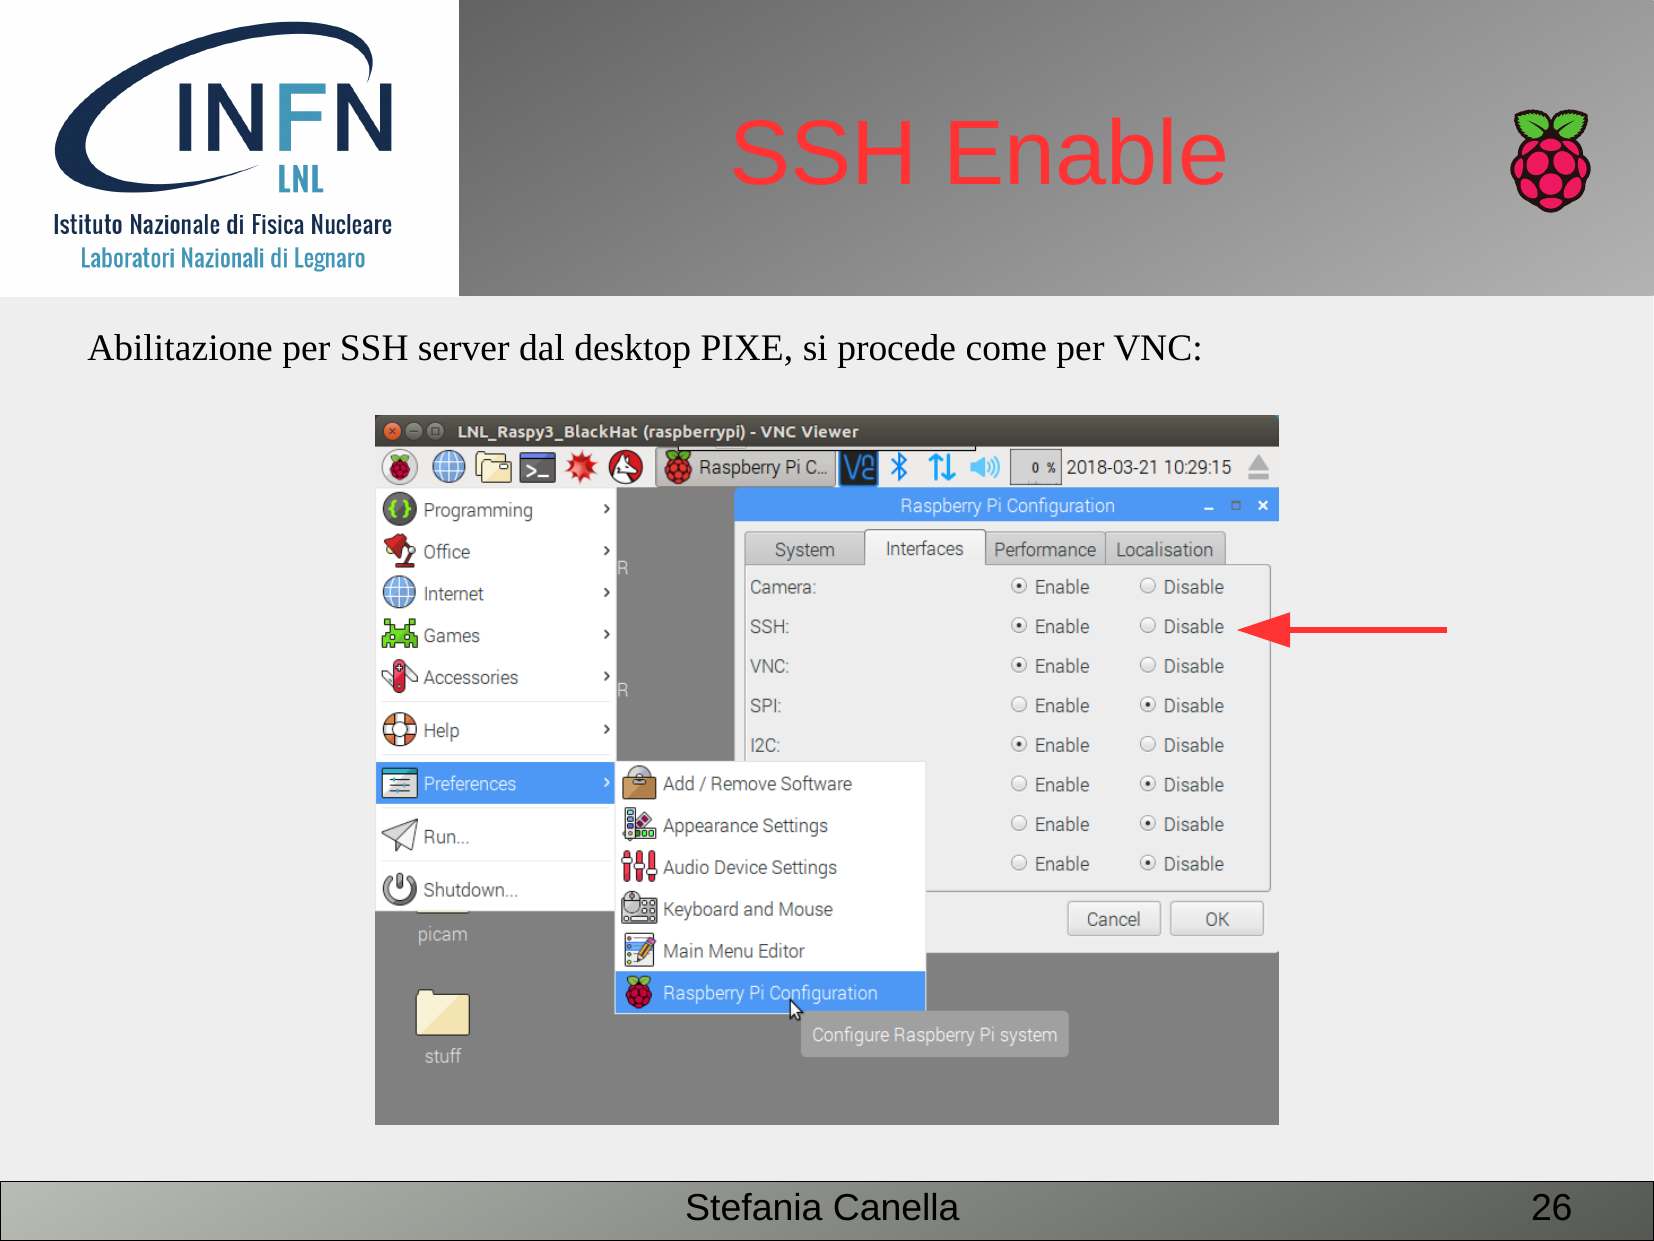

# SSH Enable
Abilitazione per SSH server dal desktop PIXE, si procede come per VNC:
Stefania Canella